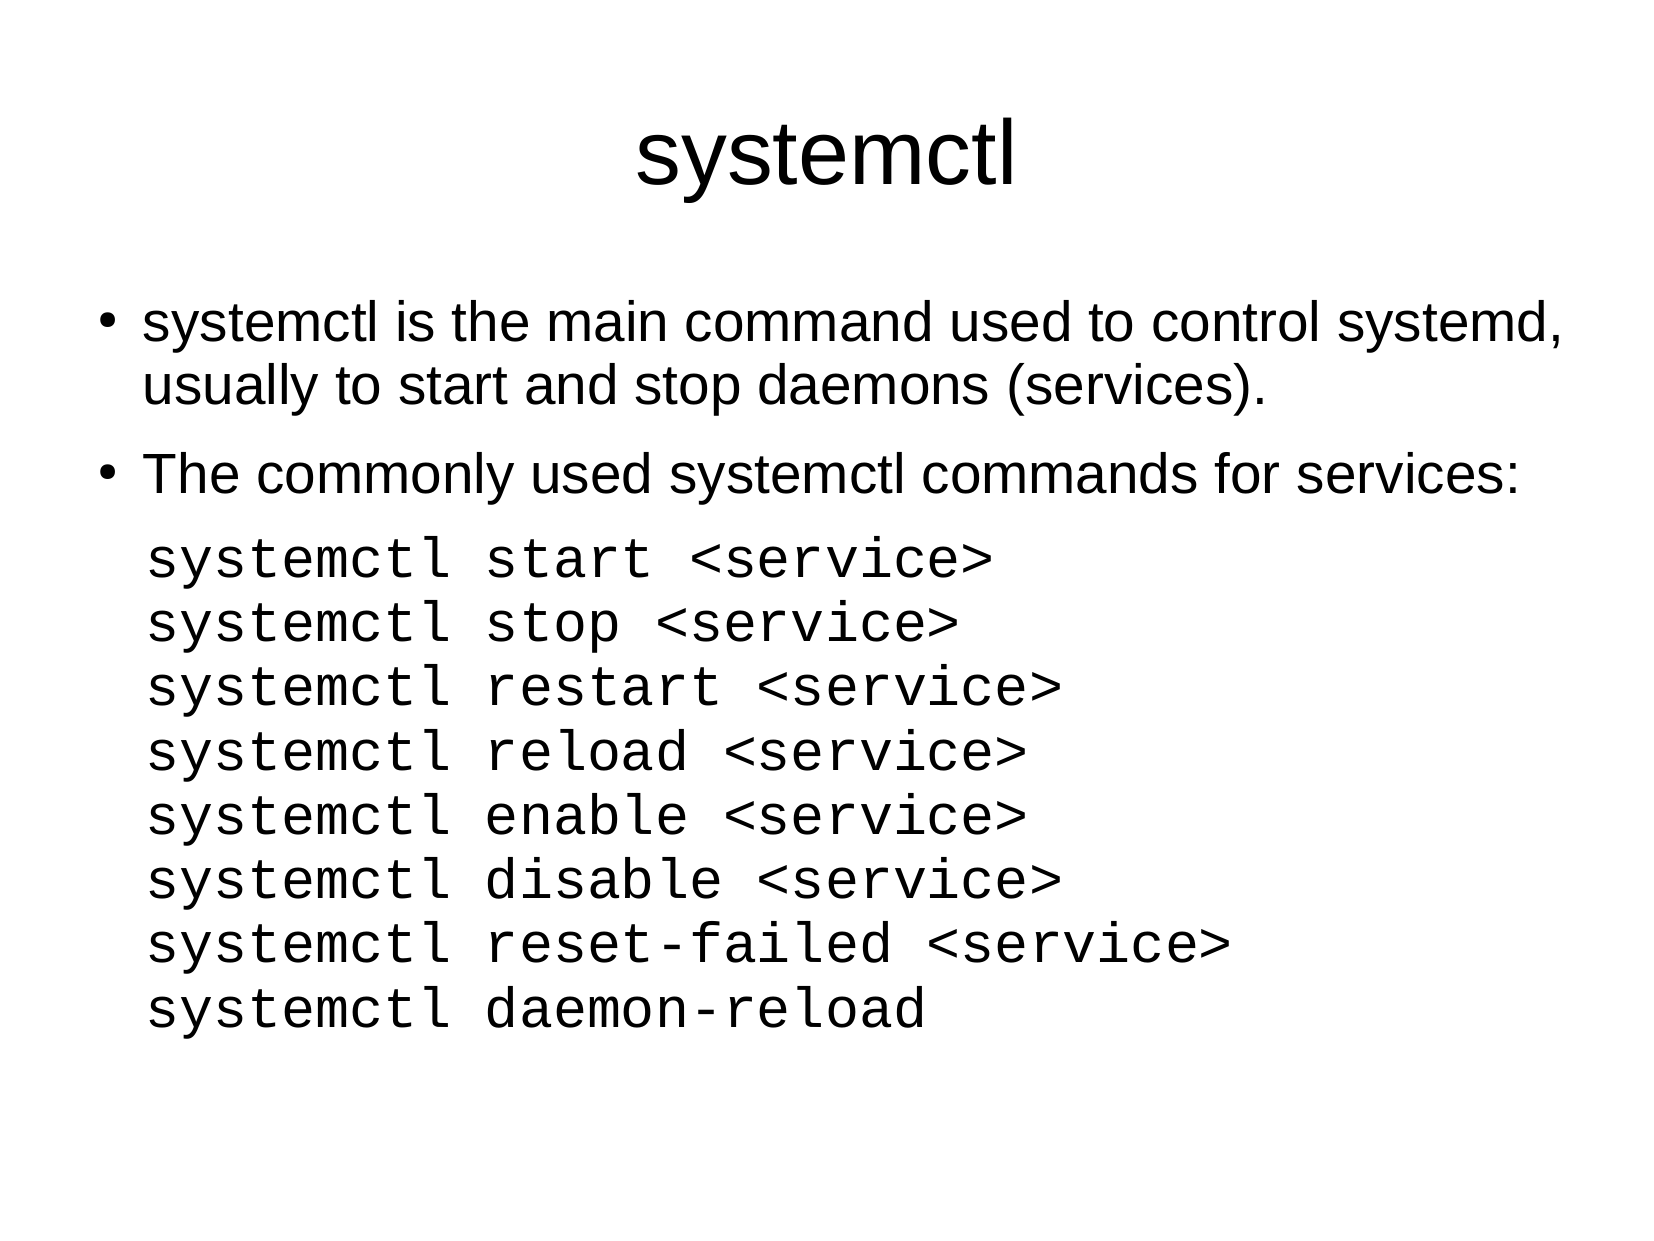

# systemctl
systemctl is the main command used to control systemd, usually to start and stop daemons (services).
The commonly used systemctl commands for services:
systemctl start <service>
systemctl stop <service>
systemctl restart <service>
systemctl reload <service>
systemctl enable <service>
systemctl disable <service>
systemctl reset-failed <service>
systemctl daemon-reload